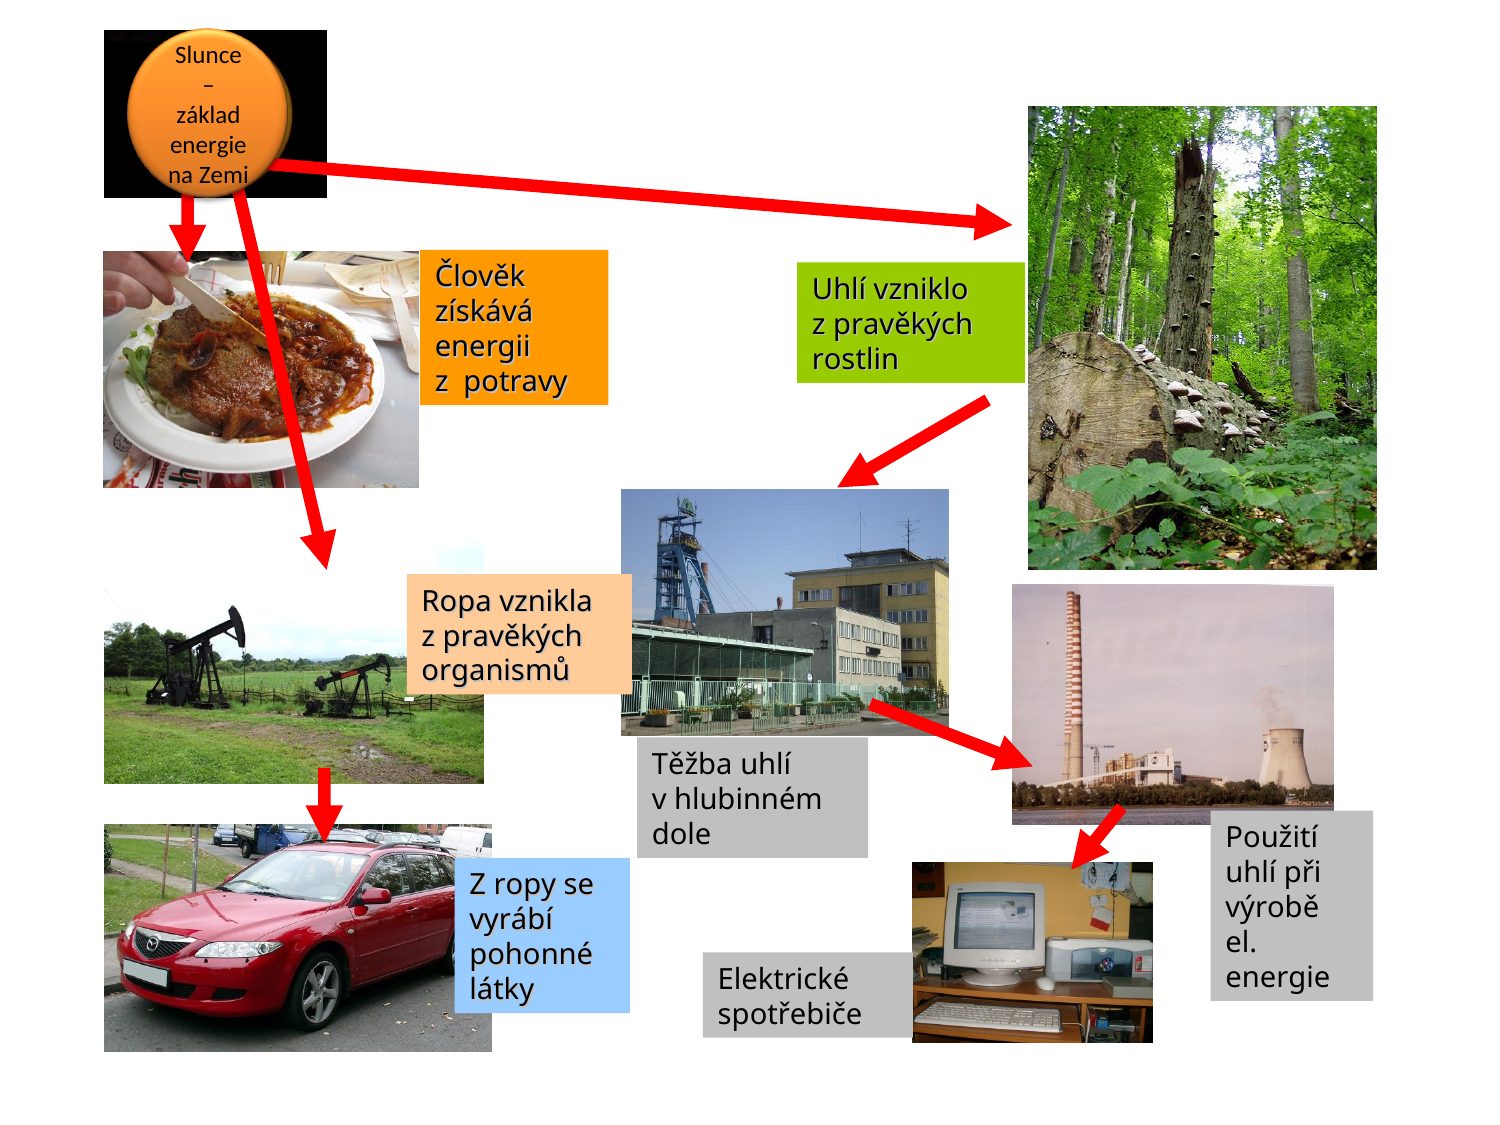

Slunce – základ energie na Zemi
Člověk získává energii
z potravy
Uhlí vzniklo
z pravěkých rostlin
Ropa vznikla
z pravěkých organismů
Těžba uhlí
v hlubinném dole
Použití uhlí při výrobě el. energie
Z ropy se vyrábí pohonné látky
Elektrické spotřebiče